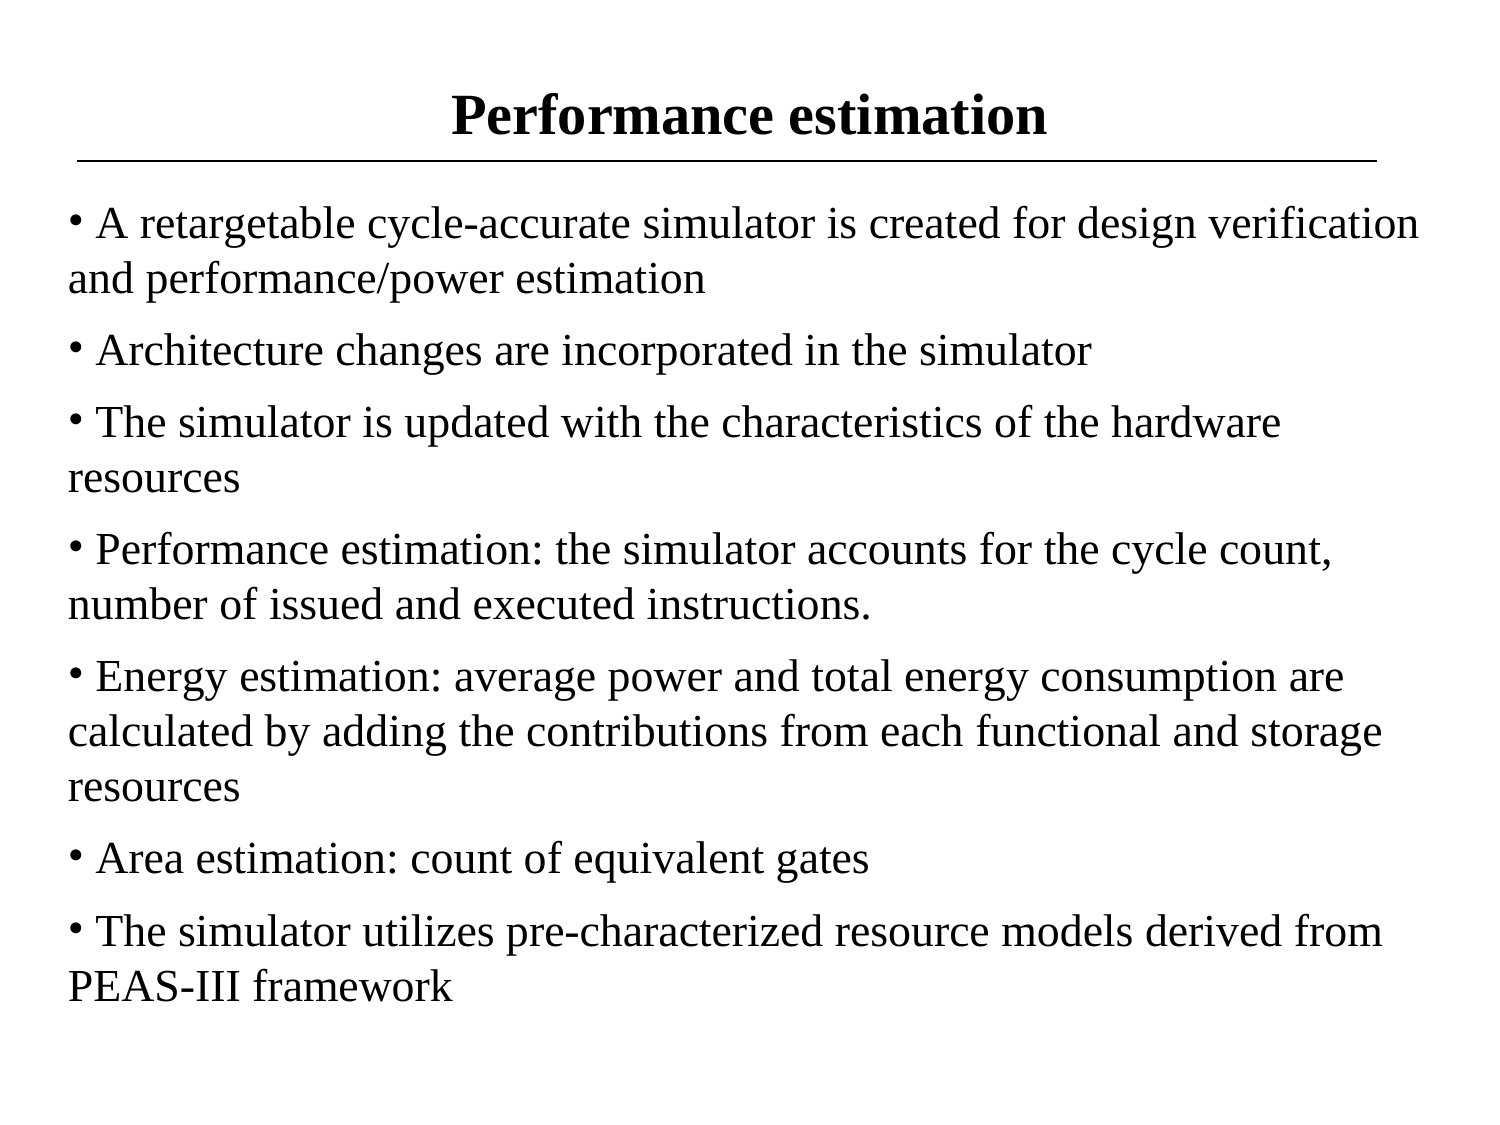

# Performance estimation
 A retargetable cycle-accurate simulator is created for design verification and performance/power estimation
 Architecture changes are incorporated in the simulator
 The simulator is updated with the characteristics of the hardware resources
 Performance estimation: the simulator accounts for the cycle count, number of issued and executed instructions.
 Energy estimation: average power and total energy consumption are calculated by adding the contributions from each functional and storage resources
 Area estimation: count of equivalent gates
 The simulator utilizes pre-characterized resource models derived from PEAS-III framework